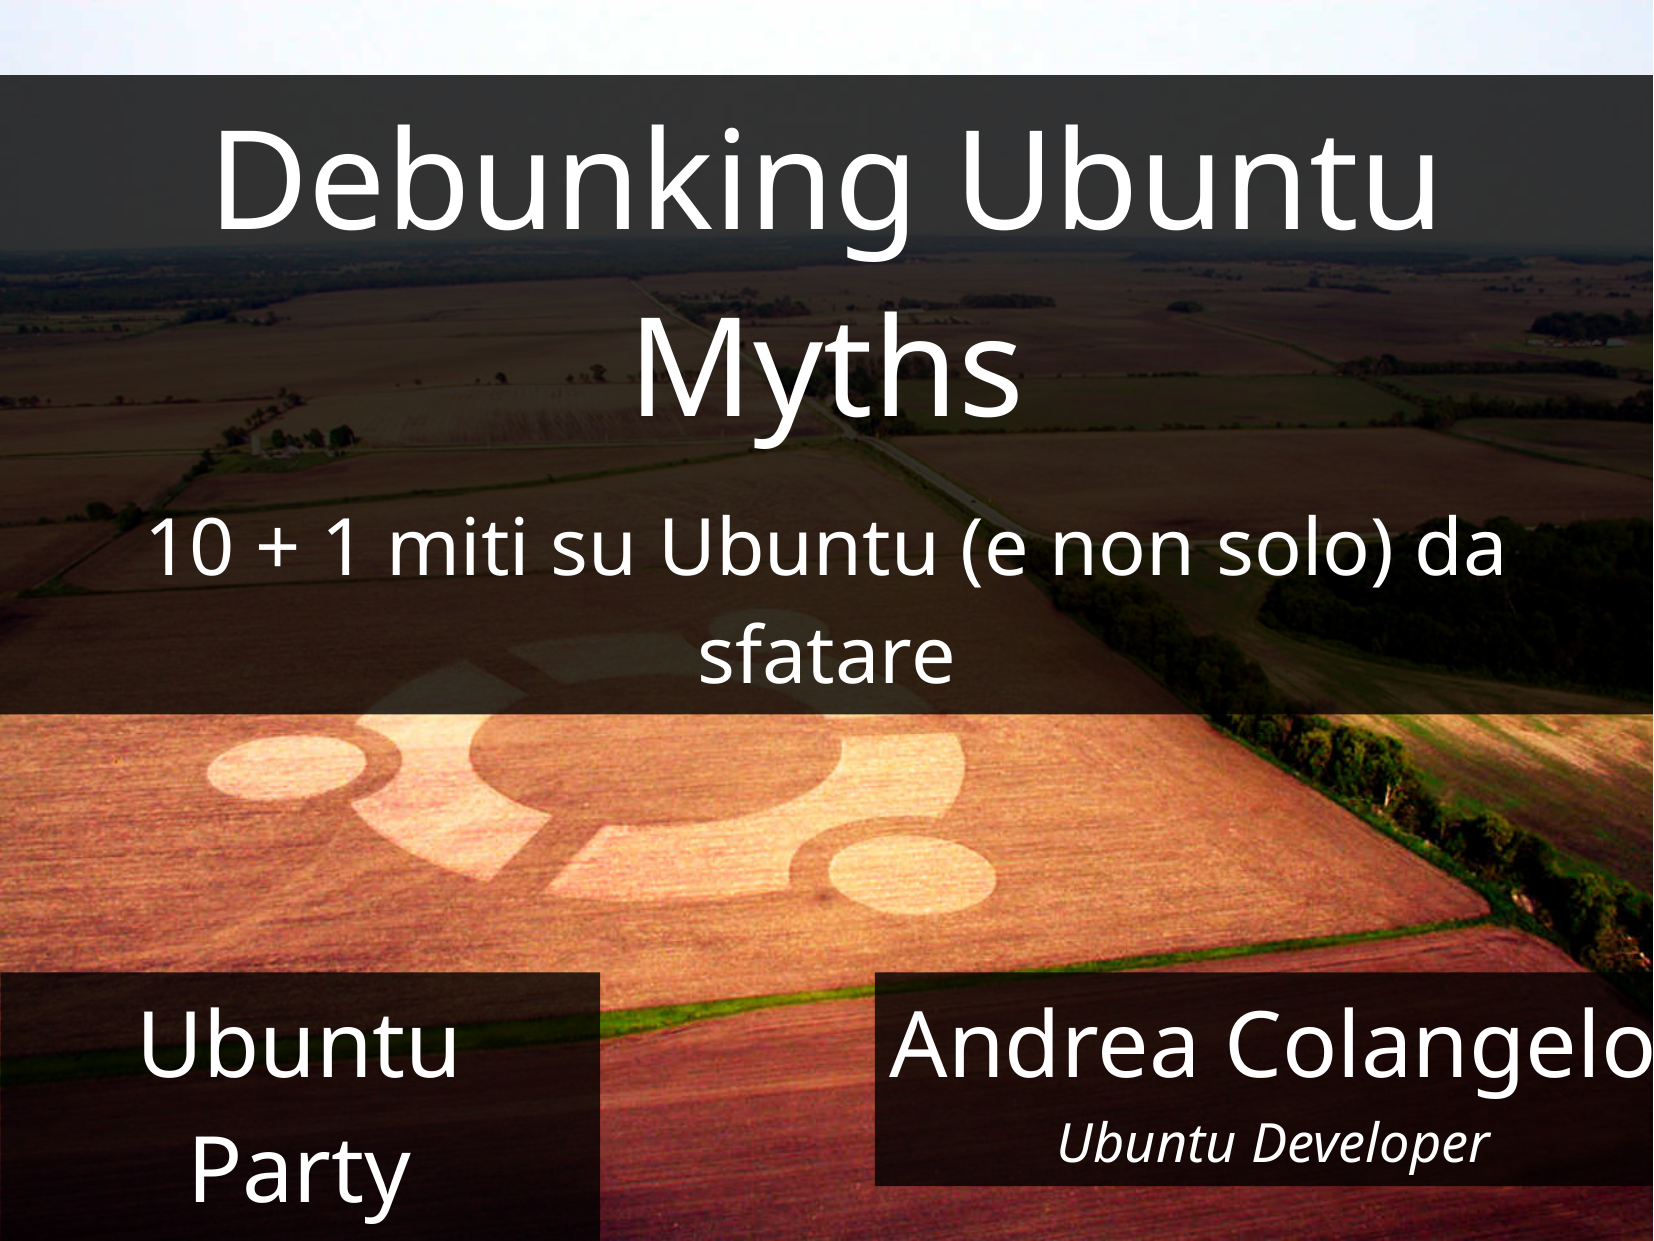

Debunking Ubuntu Myths
10 + 1 miti su Ubuntu (e non solo) da sfatare
Ubuntu Party
Schio – 1 maggio 2011
Andrea Colangelo
Ubuntu Developer